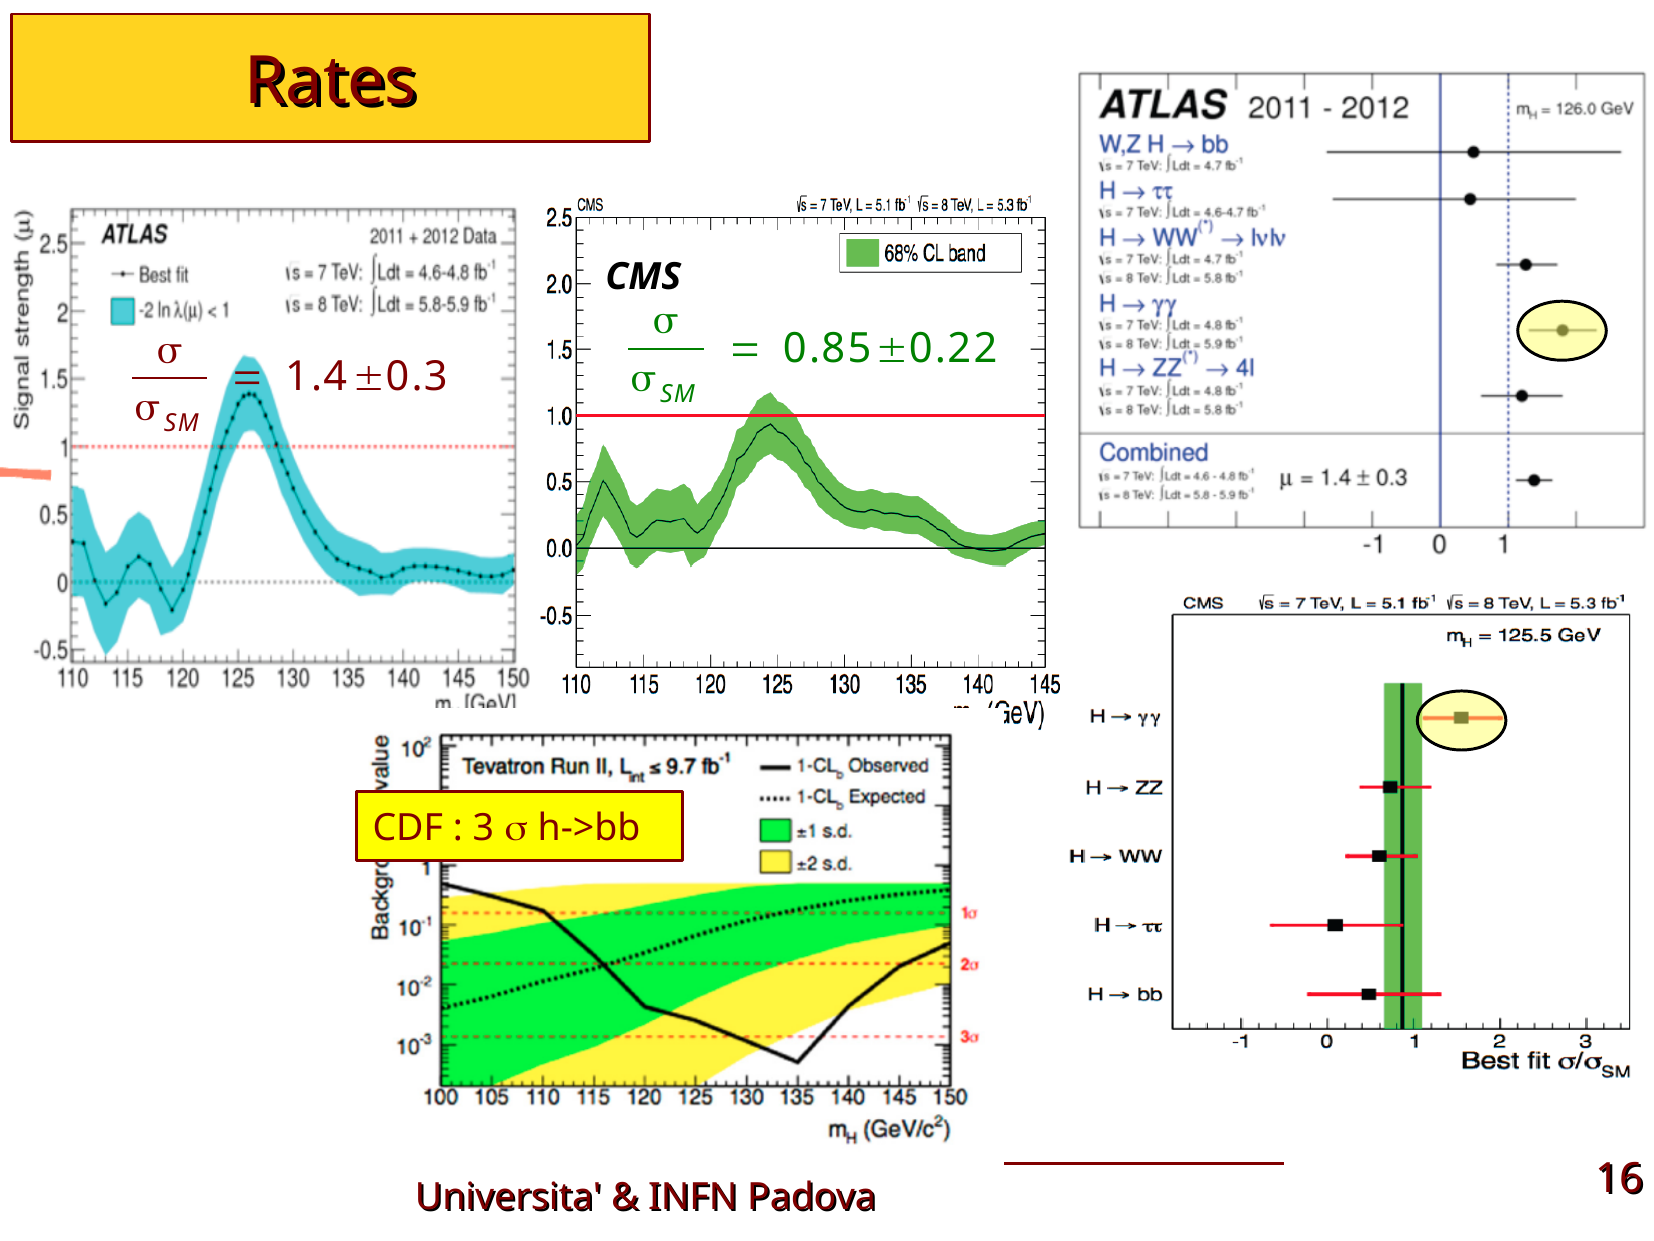

# Rates
CMS
CDF : 3 s h->bb